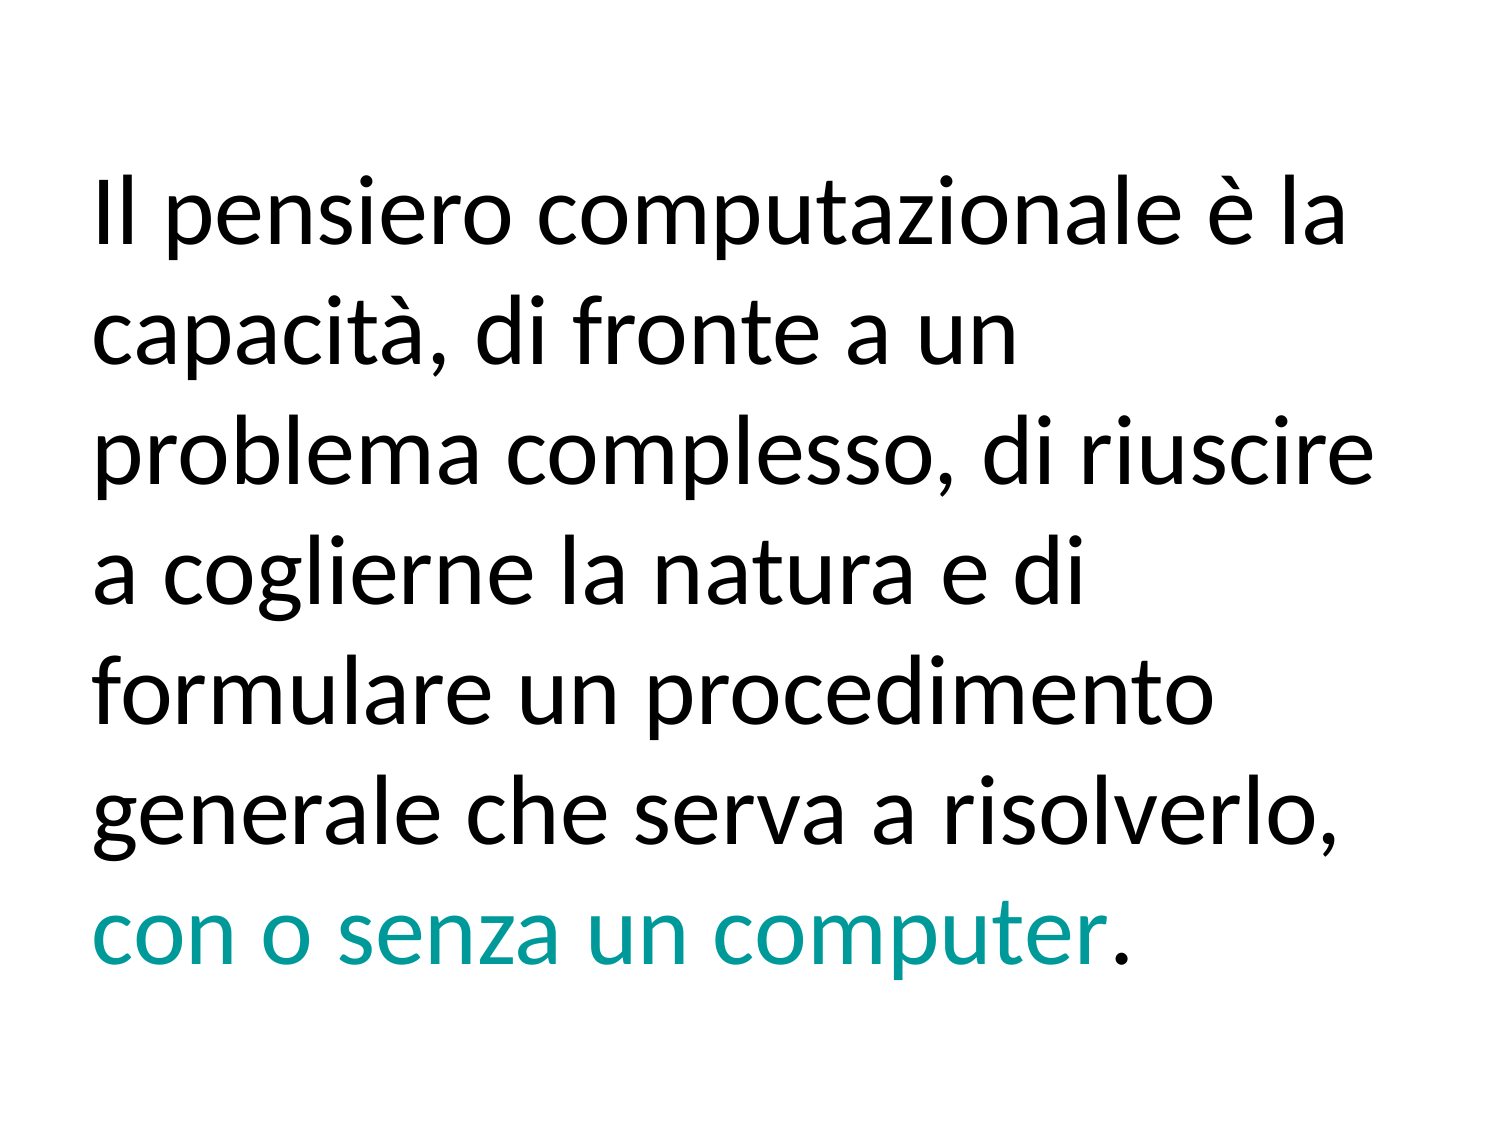

# Il pensiero computazionale è la capacità, di fronte a un problema complesso, di riuscire a coglierne la natura e di formulare un procedimento generale che serva a risolverlo, con o senza un computer.